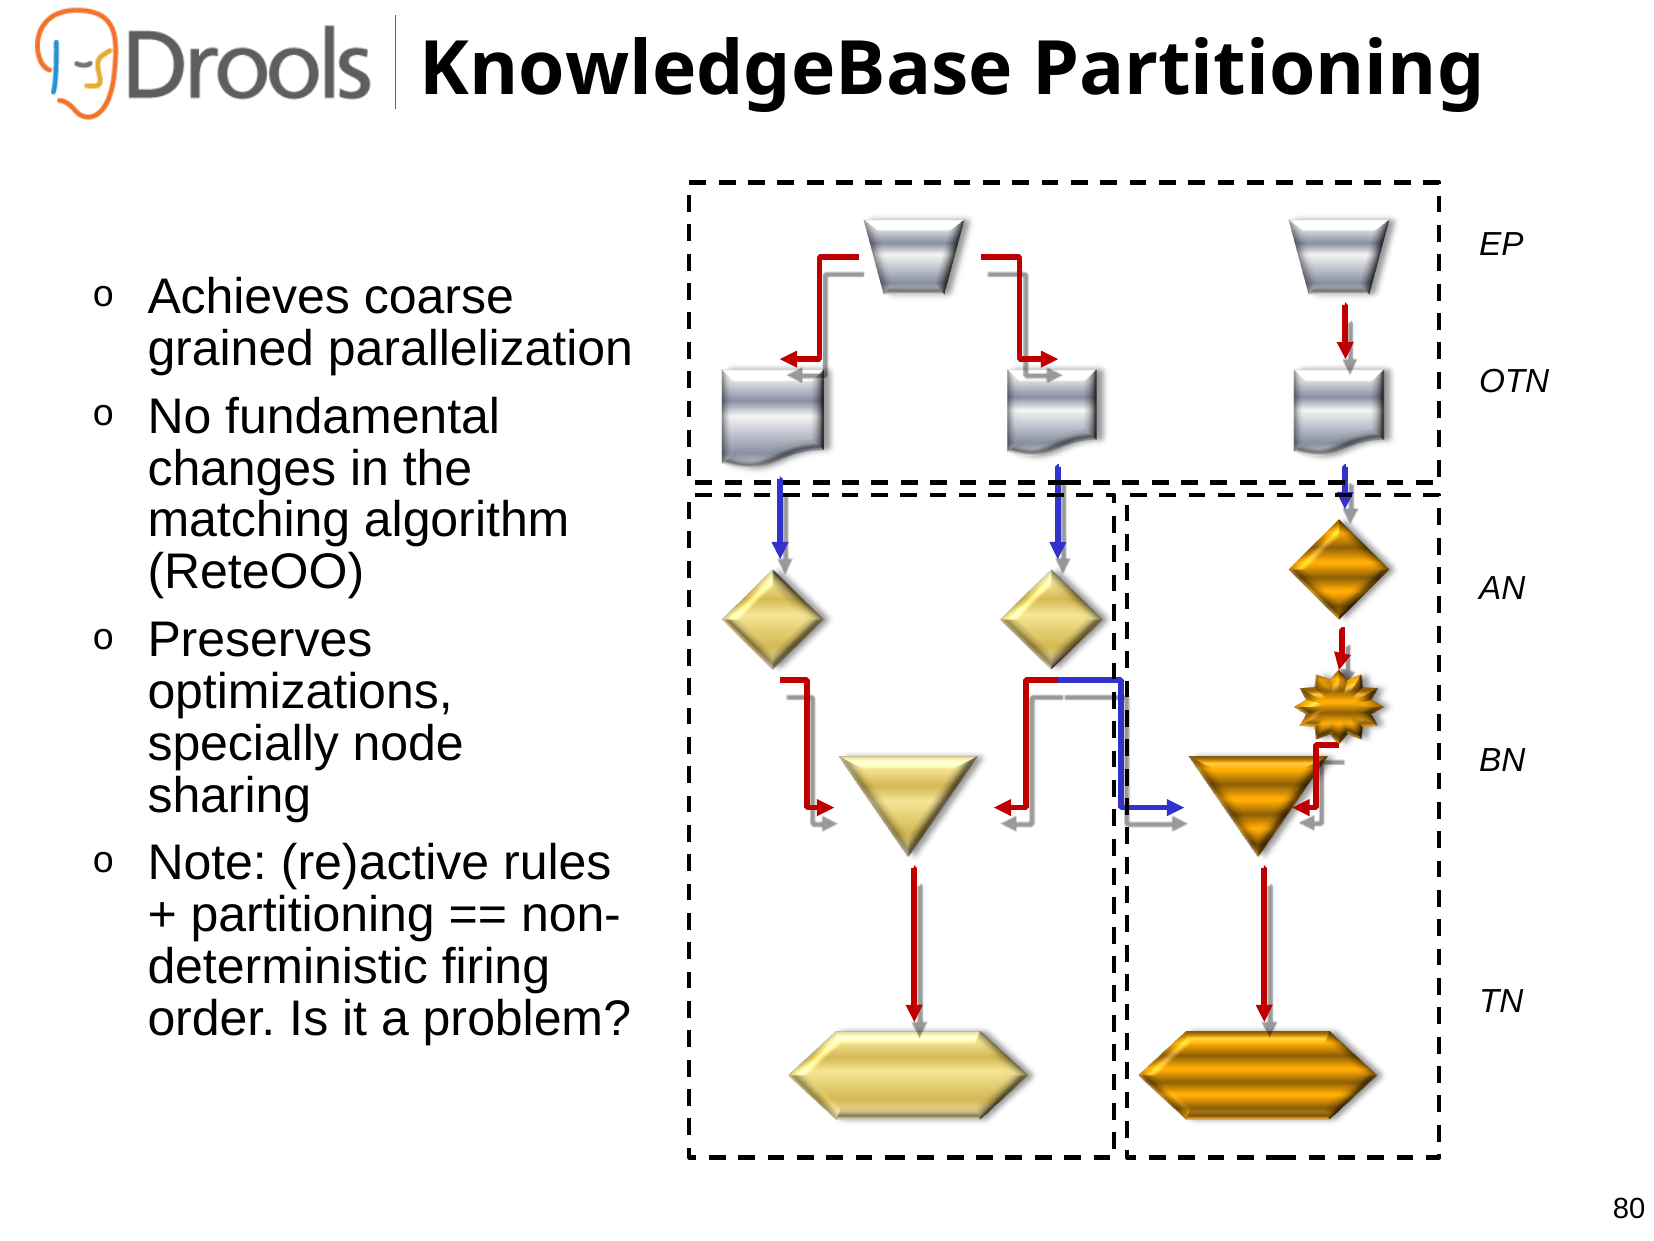

# KnowledgeBase Partitioning
EP
OTN
AN
BN
TN
Achieves coarse grained parallelization
No fundamental changes in the matching algorithm (ReteOO)‏
Preserves optimizations, specially node sharing
Note: (re)active rules + partitioning == non-deterministic firing order. Is it a problem?